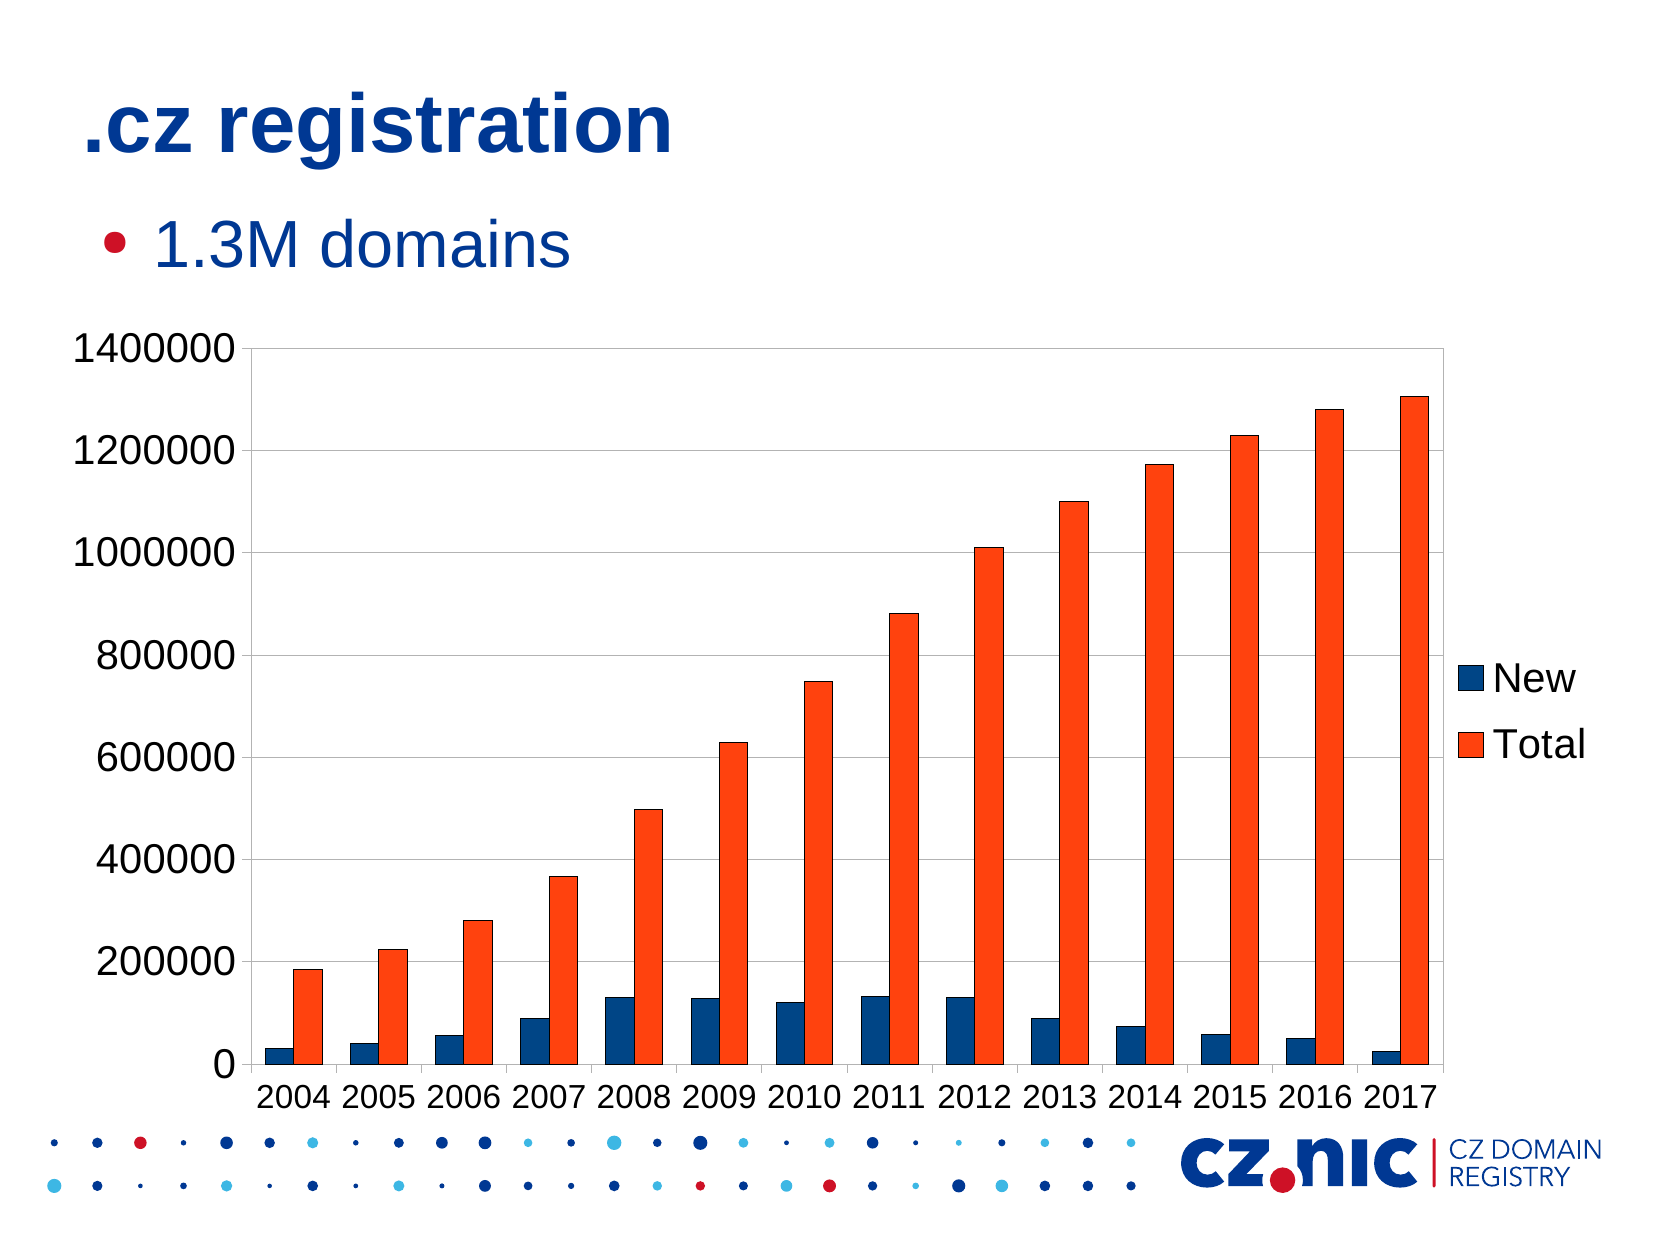

# .cz registration
1.3M domains
### Chart
| Category | New | Total |
|---|---|---|
| 2004 | 29823.0 | 185323.0 |
| 2005 | 39605.0 | 224878.0 |
| 2006 | 55983.0 | 280782.0 |
| 2007 | 88423.0 | 367136.0 |
| 2008 | 130942.0 | 497145.0 |
| 2009 | 127905.0 | 629327.0 |
| 2010 | 119474.0 | 748801.0 |
| 2011 | 131907.0 | 880708.0 |
| 2012 | 129617.0 | 1010325.0 |
| 2013 | 89581.0 | 1099906.0 |
| 2014 | 73350.0 | 1173256.0 |
| 2015 | 57074.0 | 1230330.0 |
| 2016 | 50586.0 | 1280916.0 |
| 2017 | 25084.0 | 1306000.0 |